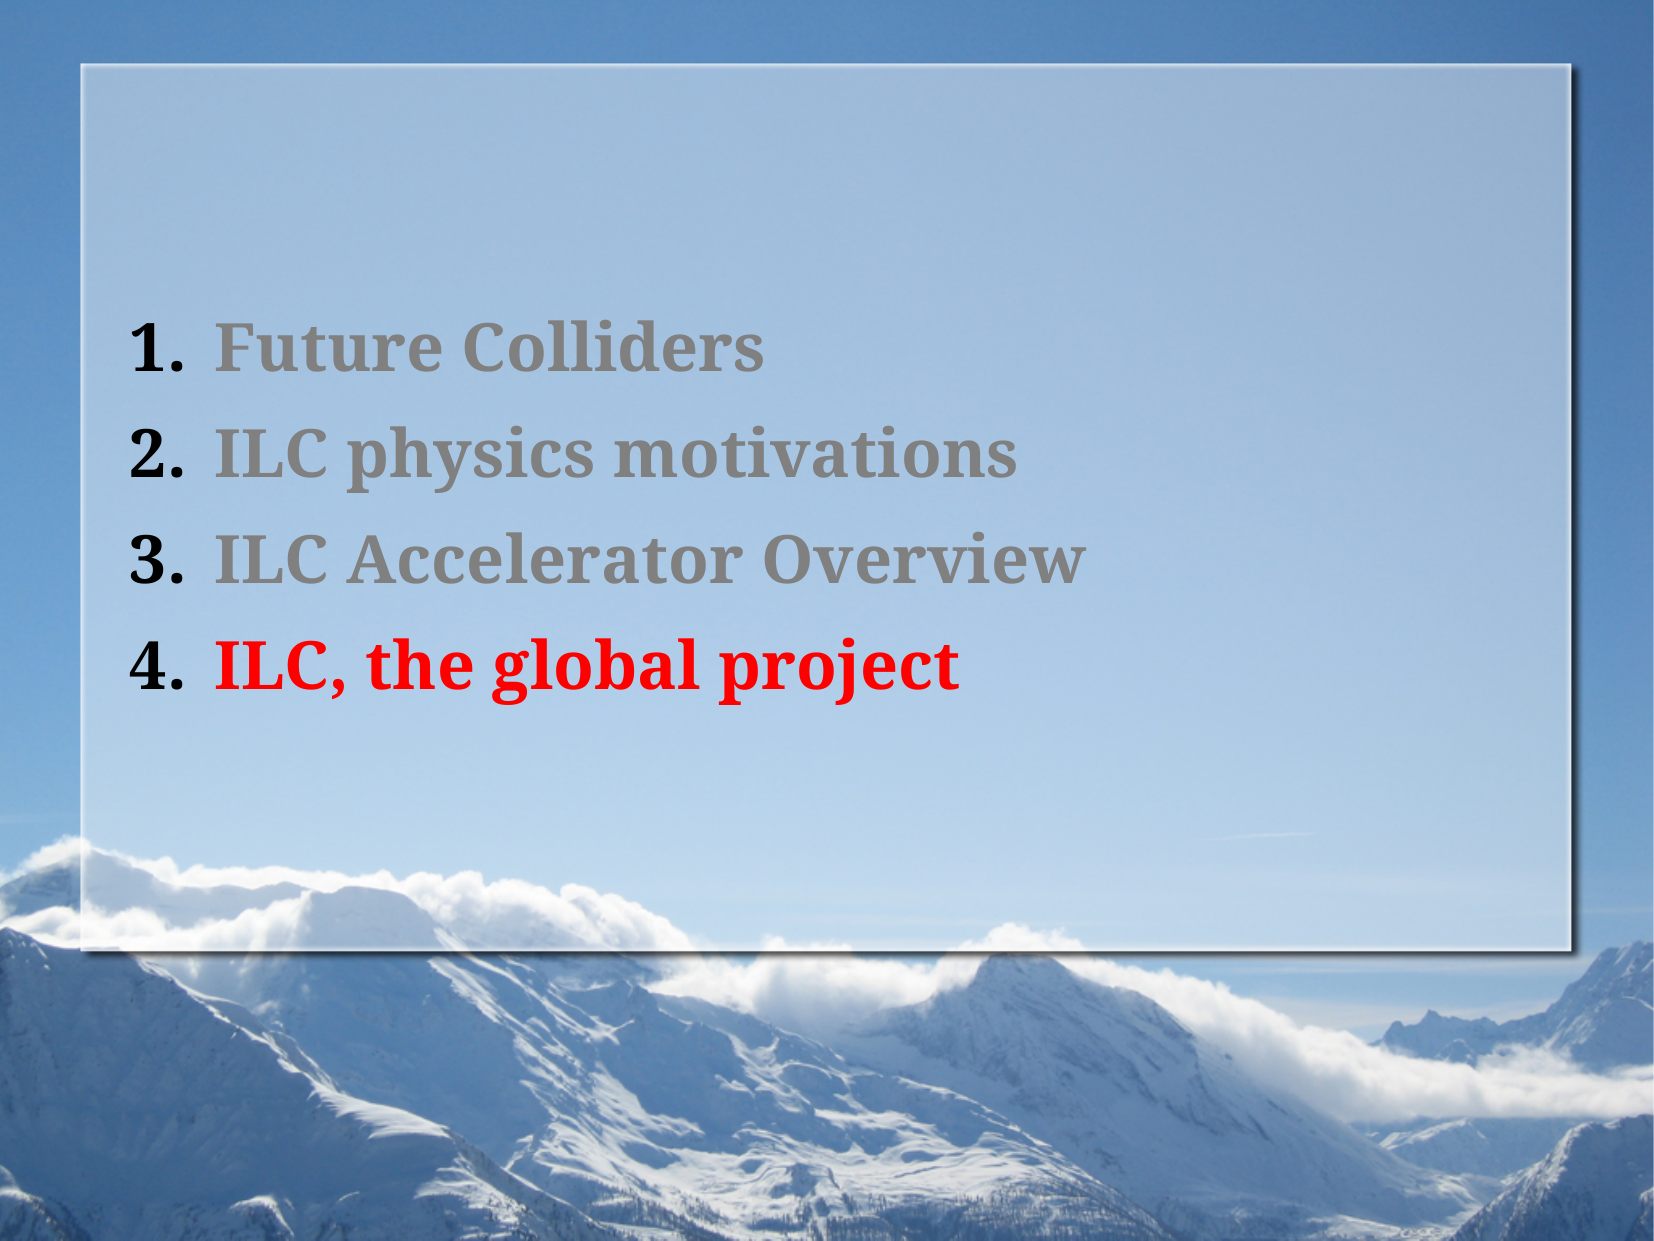

# Future Colliders
ILC physics motivations
ILC Accelerator Overview
ILC, the global project